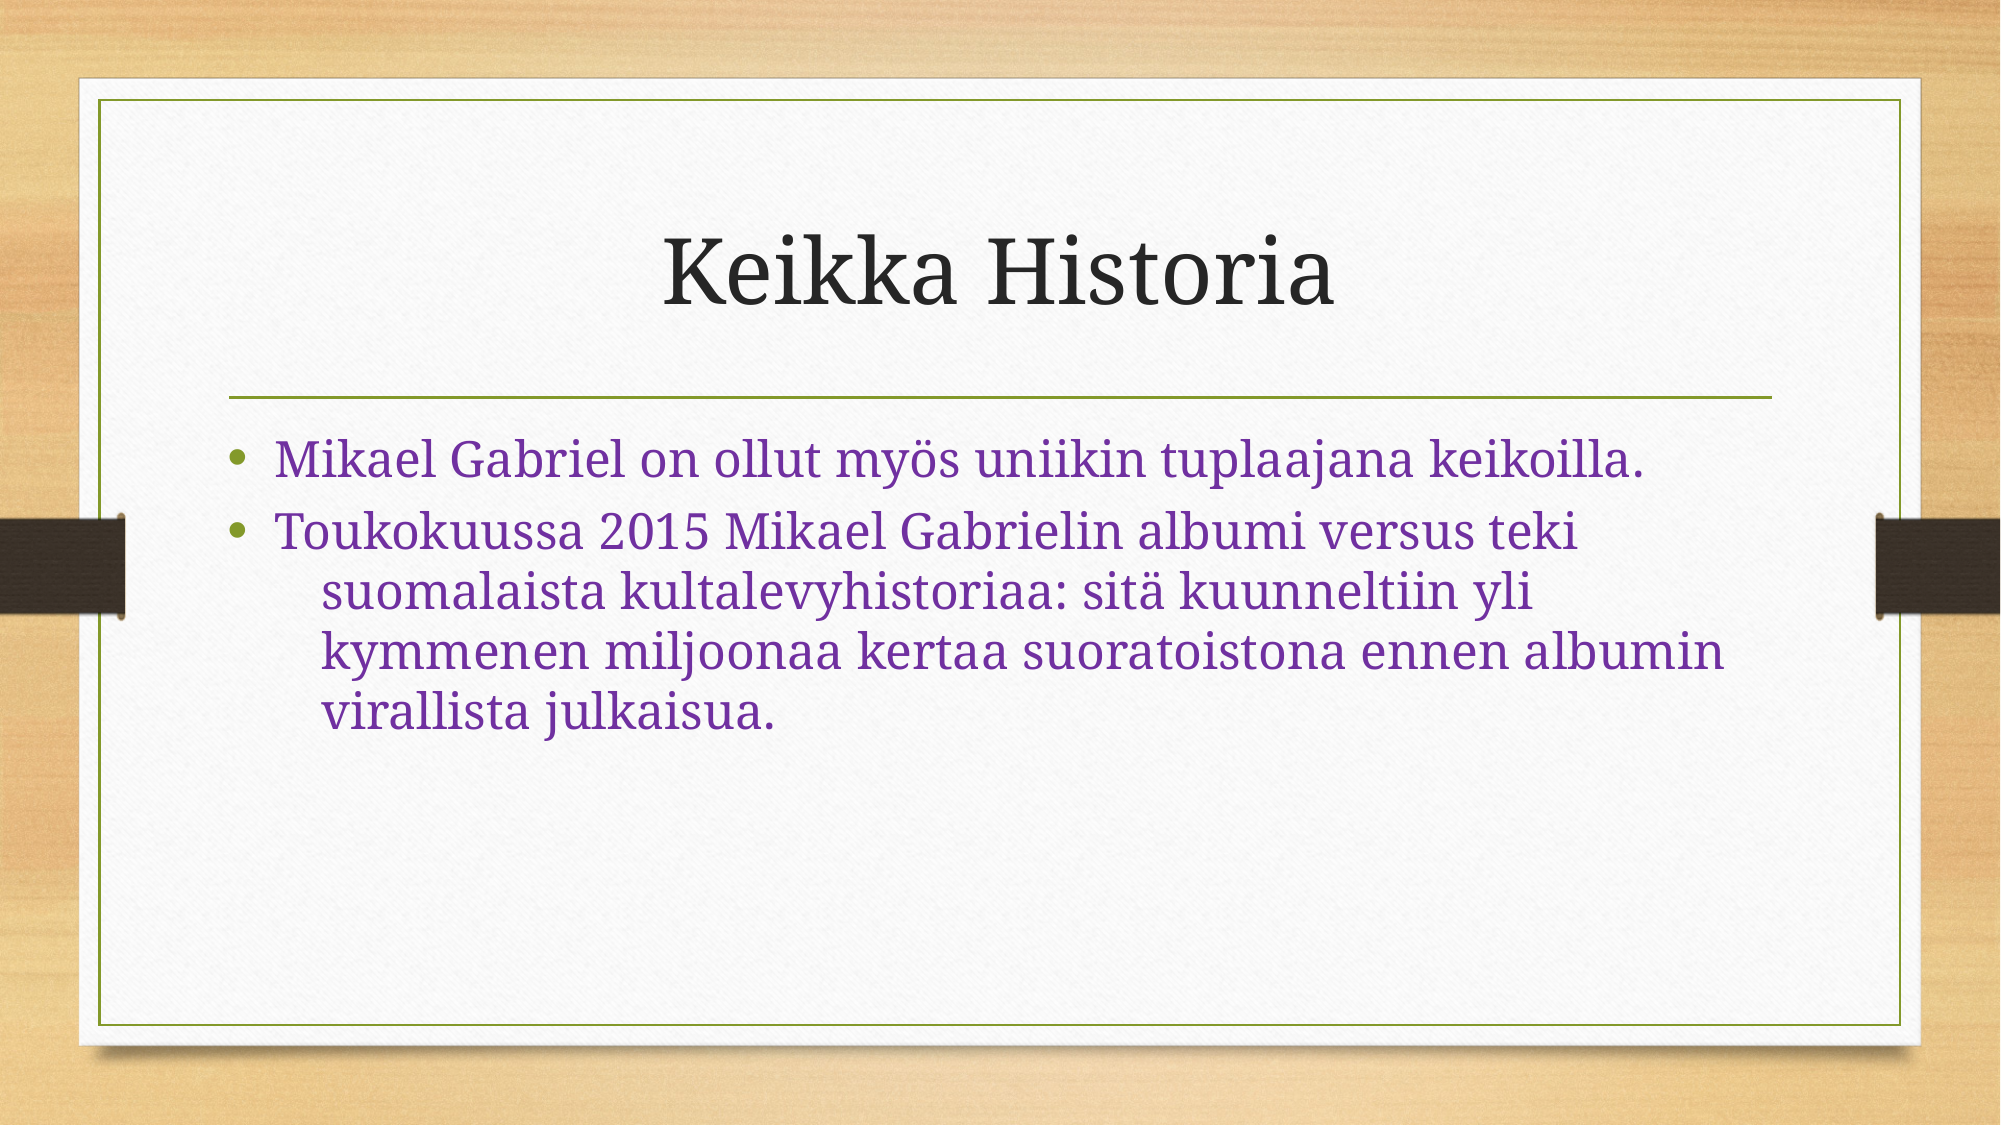

# Keikka Historia
Mikael Gabriel on ollut myös uniikin tuplaajana keikoilla.
Toukokuussa 2015 Mikael Gabrielin albumi versus teki suomalaista kultalevyhistoriaa: sitä kuunneltiin yli kymmenen miljoonaa kertaa suoratoistona ennen albumin virallista julkaisua.